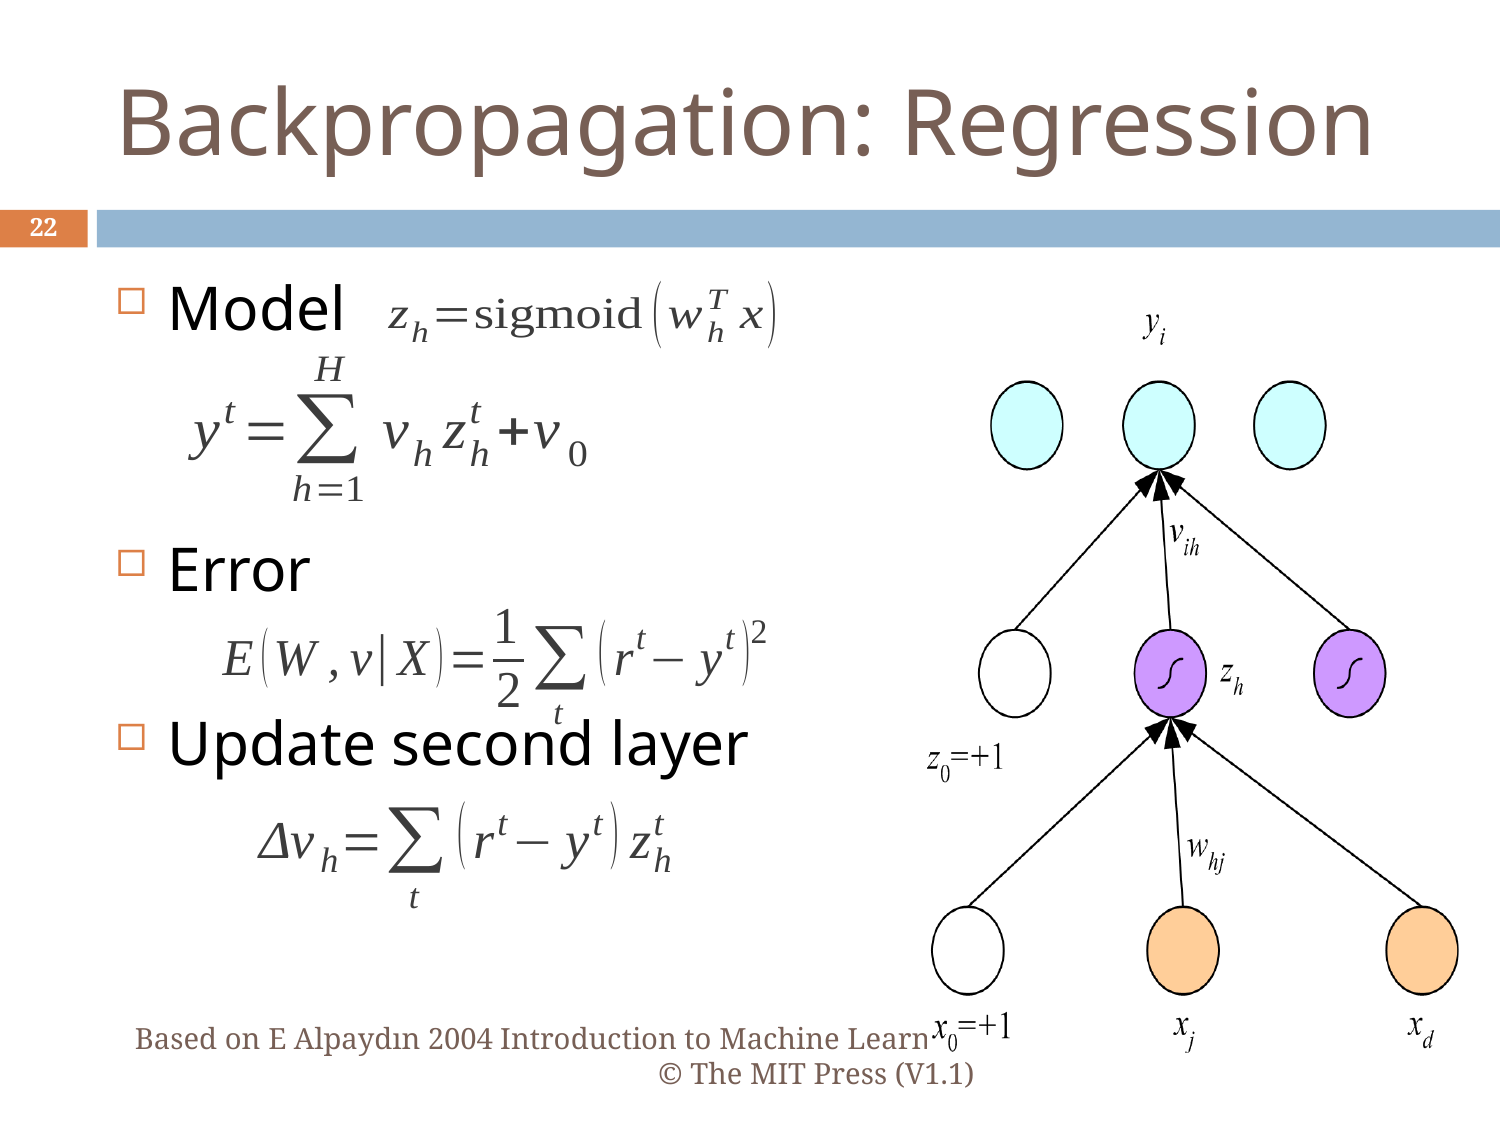

# Backpropagation: Regression
Model
Error
Update second layer
Based on E Alpaydın 2004 Introduction to Machine Learning © The MIT Press (V1.1)